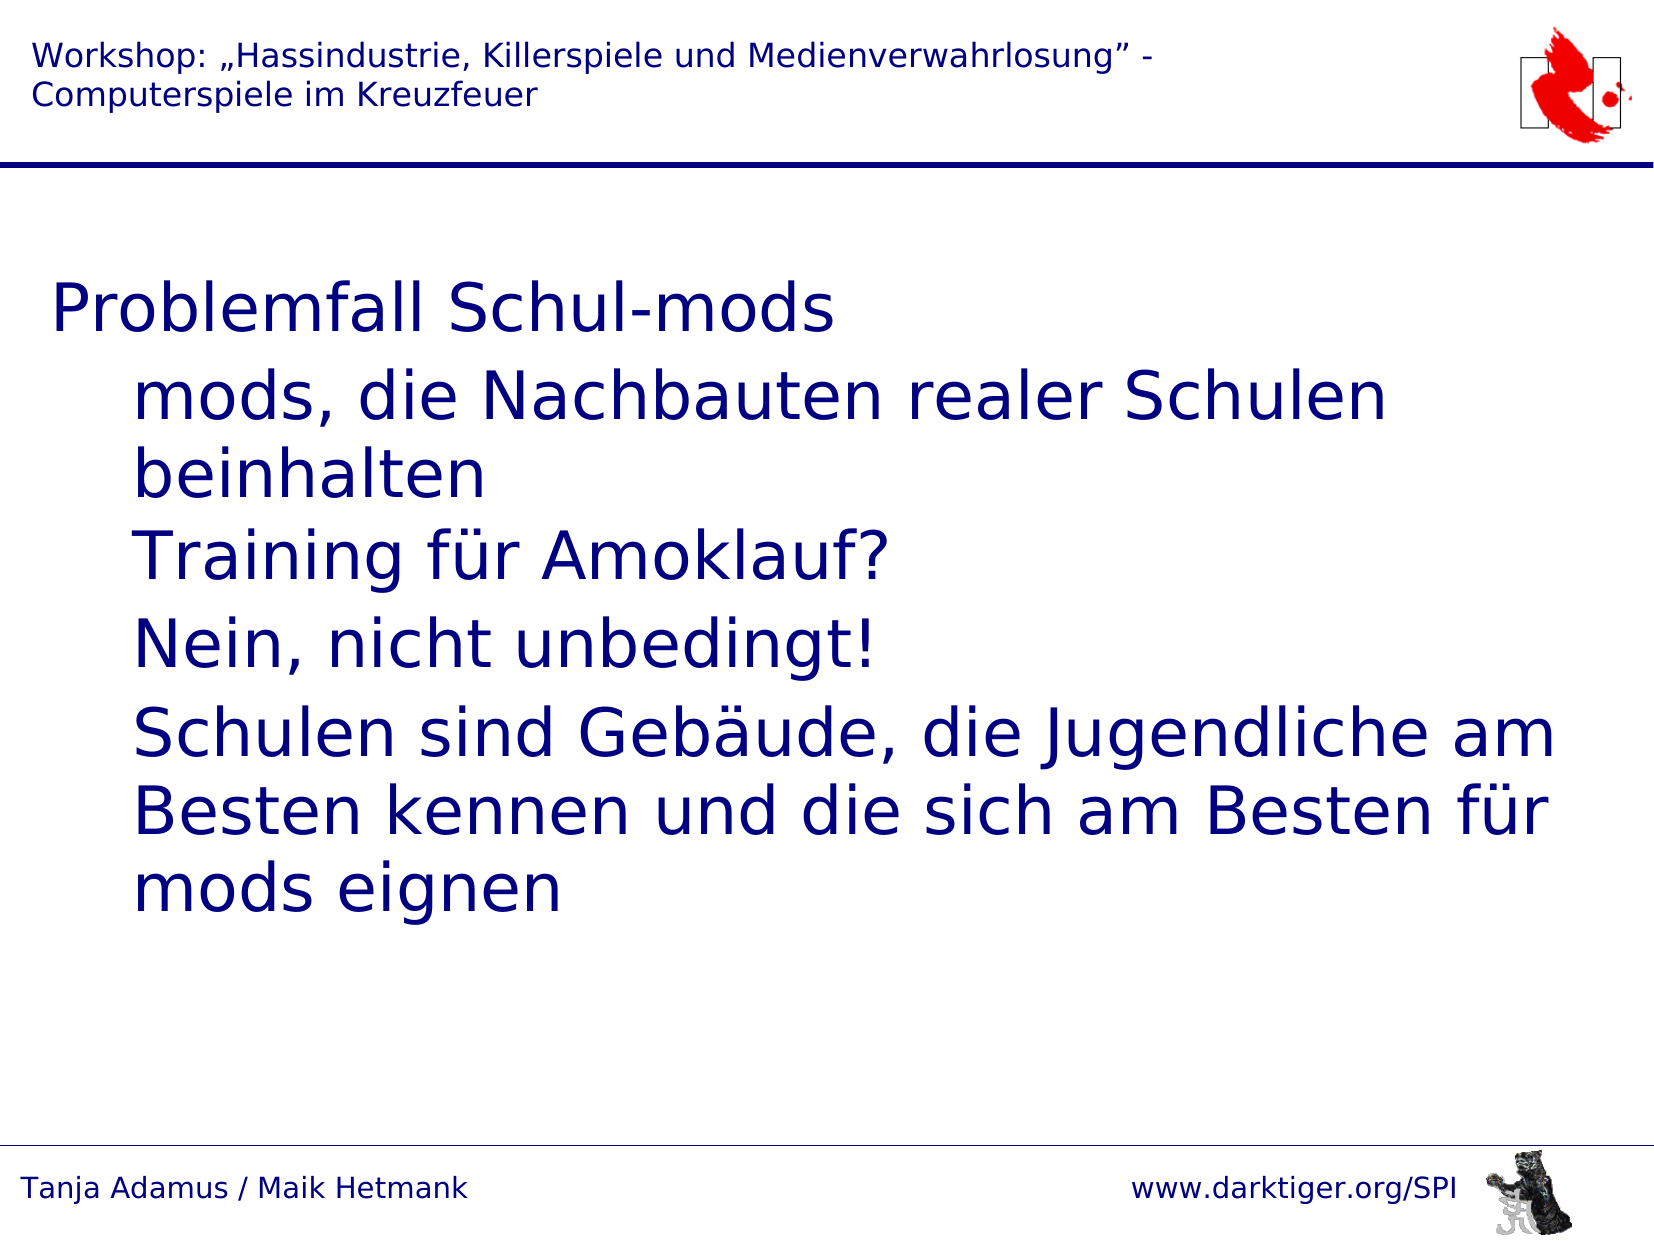

Workshop: „Hassindustrie, Killerspiele und Medienverwahrlosung” - Computerspiele im Kreuzfeuer
Problemfall Schul-mods
mods, die Nachbauten realer Schulen beinhalten
Training für Amoklauf?
Nein, nicht unbedingt!
Schulen sind Gebäude, die Jugendliche am Besten kennen und die sich am Besten für mods eignen